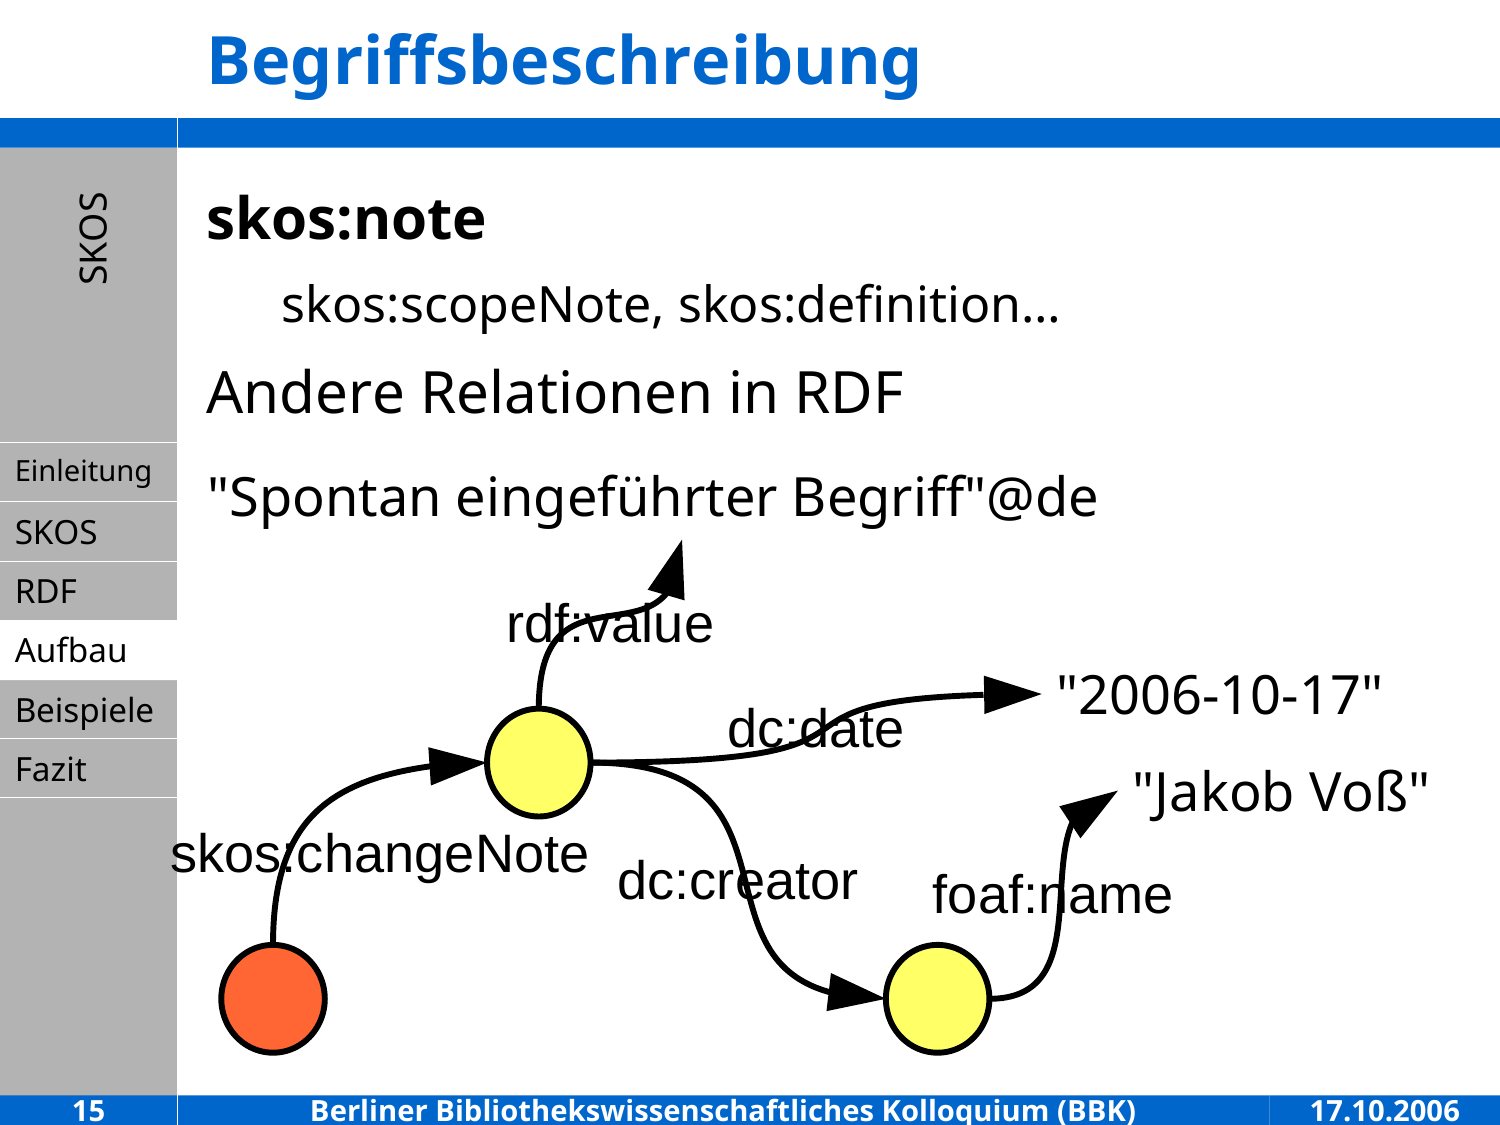

# Begriffsbeschreibung
skos:note
skos:scopeNote, skos:definition…
Andere Relationen in RDF
"Spontan eingeführter Begriff"@de
Aufbau
"2006-10-17"
"Jakob Voß"